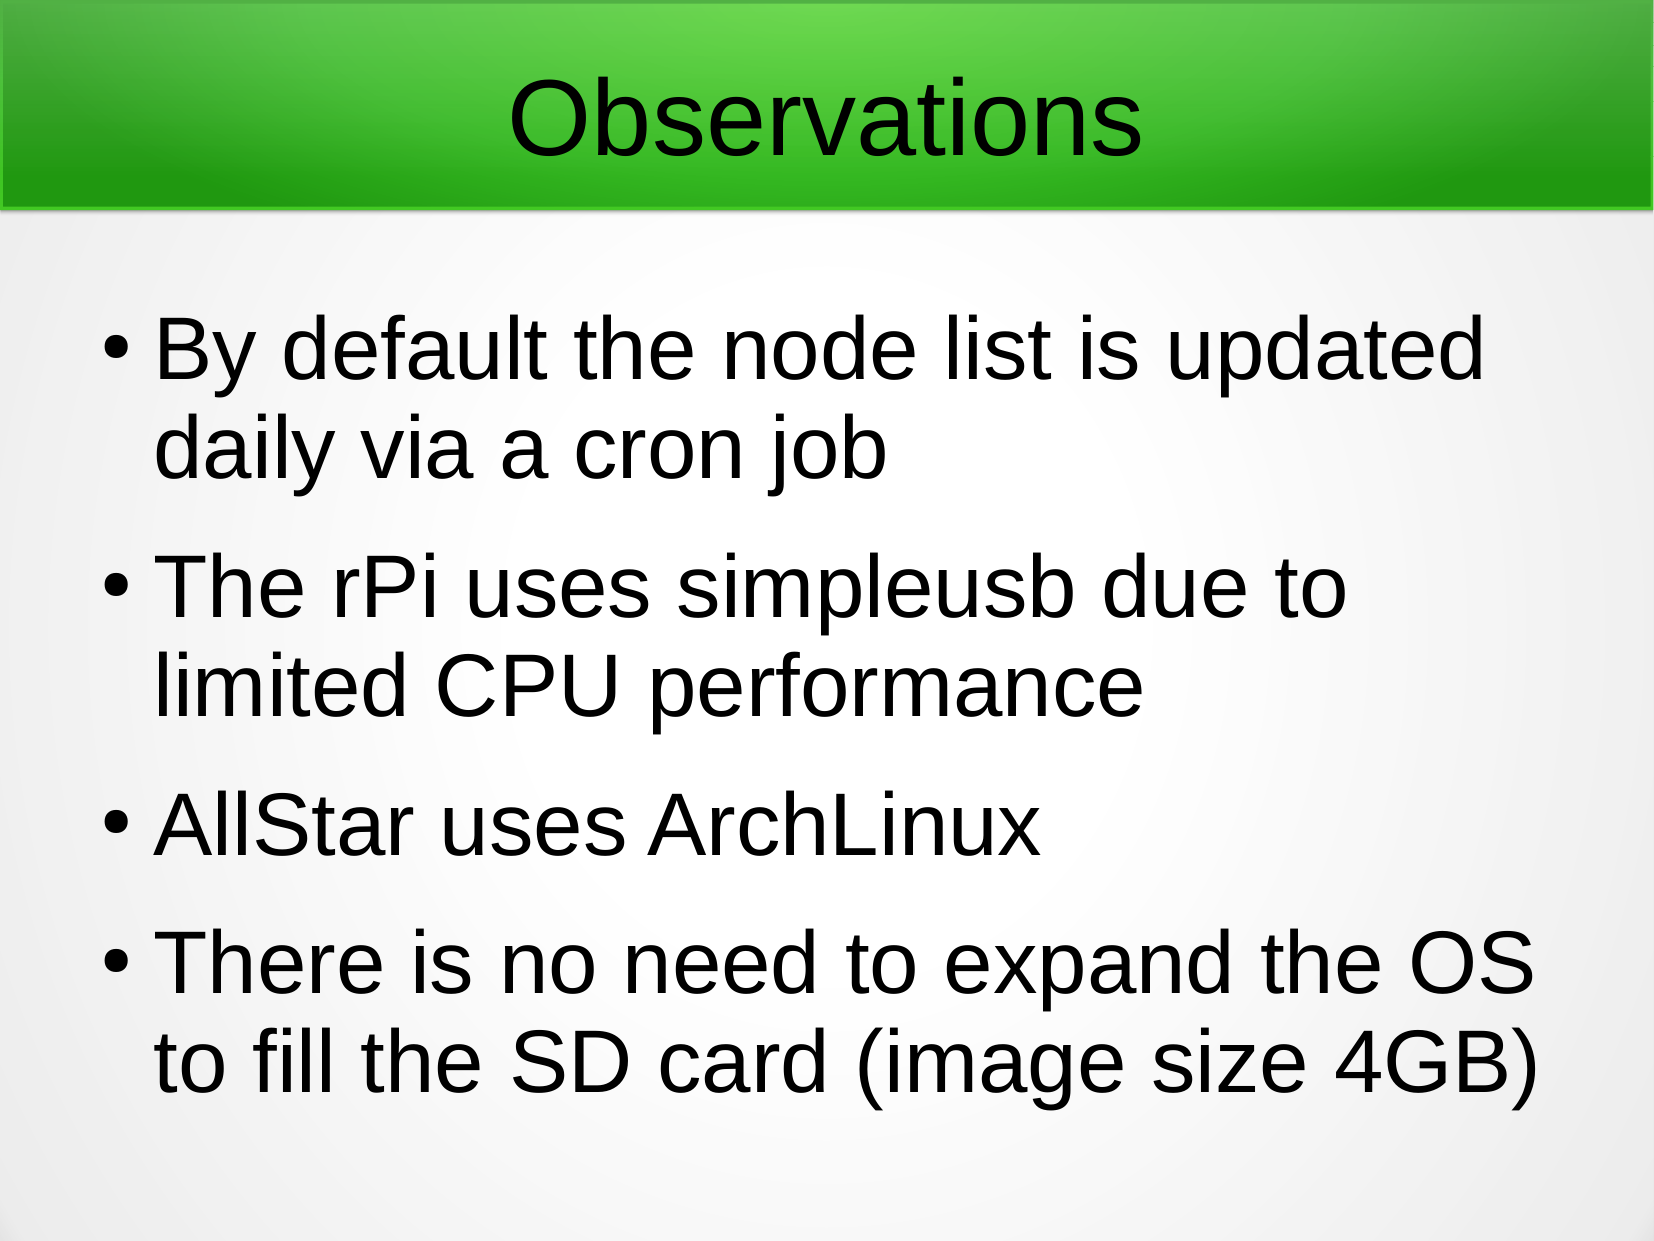

# Observations
By default the node list is updated daily via a cron job
The rPi uses simpleusb due to limited CPU performance
AllStar uses ArchLinux
There is no need to expand the OS to fill the SD card (image size 4GB)